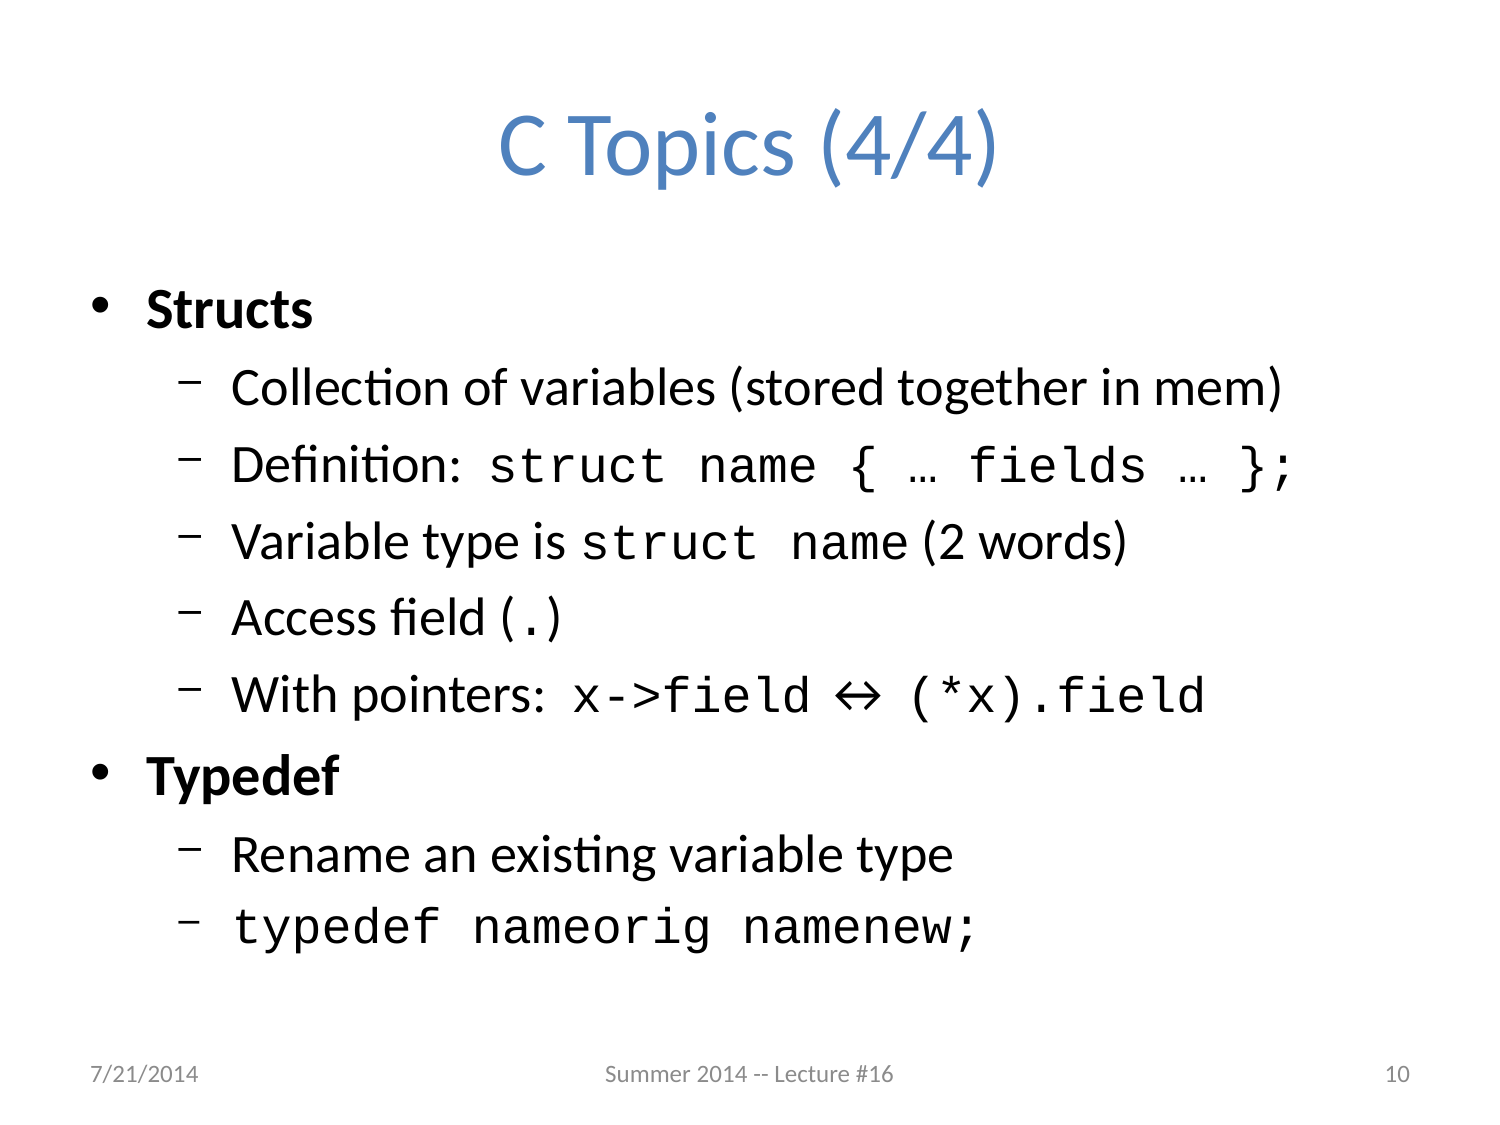

# C Topics (4/4)
Structs
Collection of variables (stored together in mem)
Definition: struct name { … fields … };
Variable type is struct name (2 words)
Access field (.)
With pointers: x->field ↔ (*x).field
Typedef
Rename an existing variable type
typedef nameorig namenew;
7/21/2014
Summer 2014 -- Lecture #16